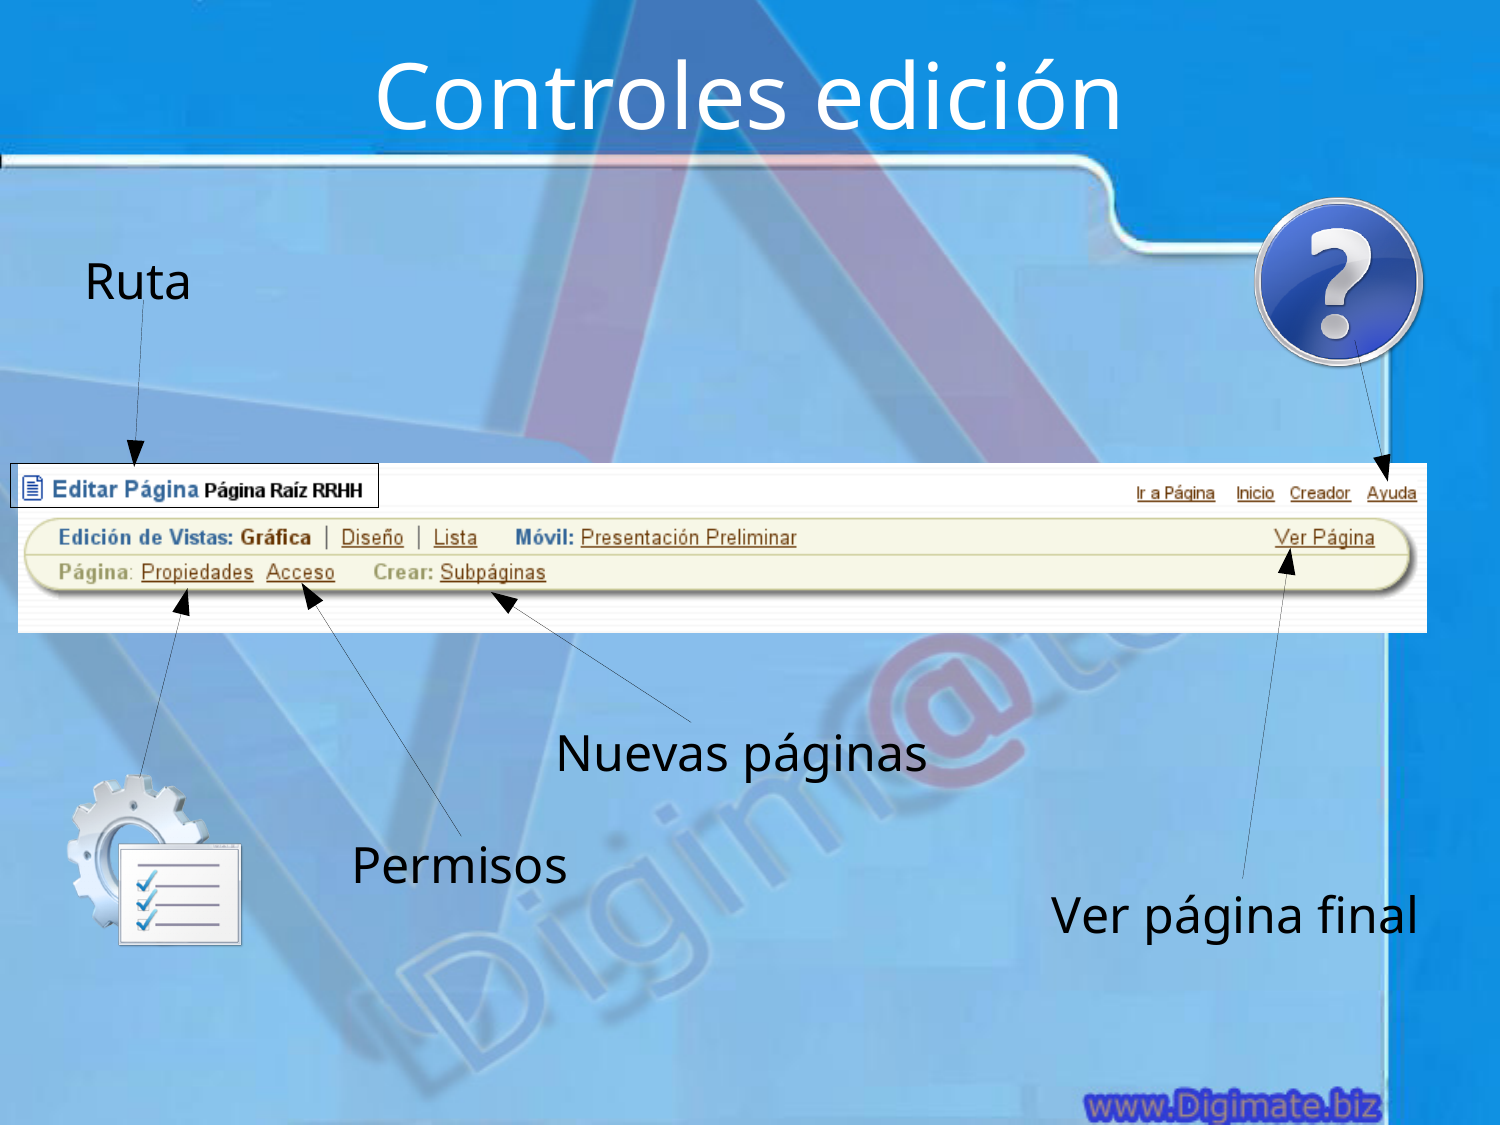

# Controles edición
Ruta
Nuevas páginas
Permisos
Ver página final